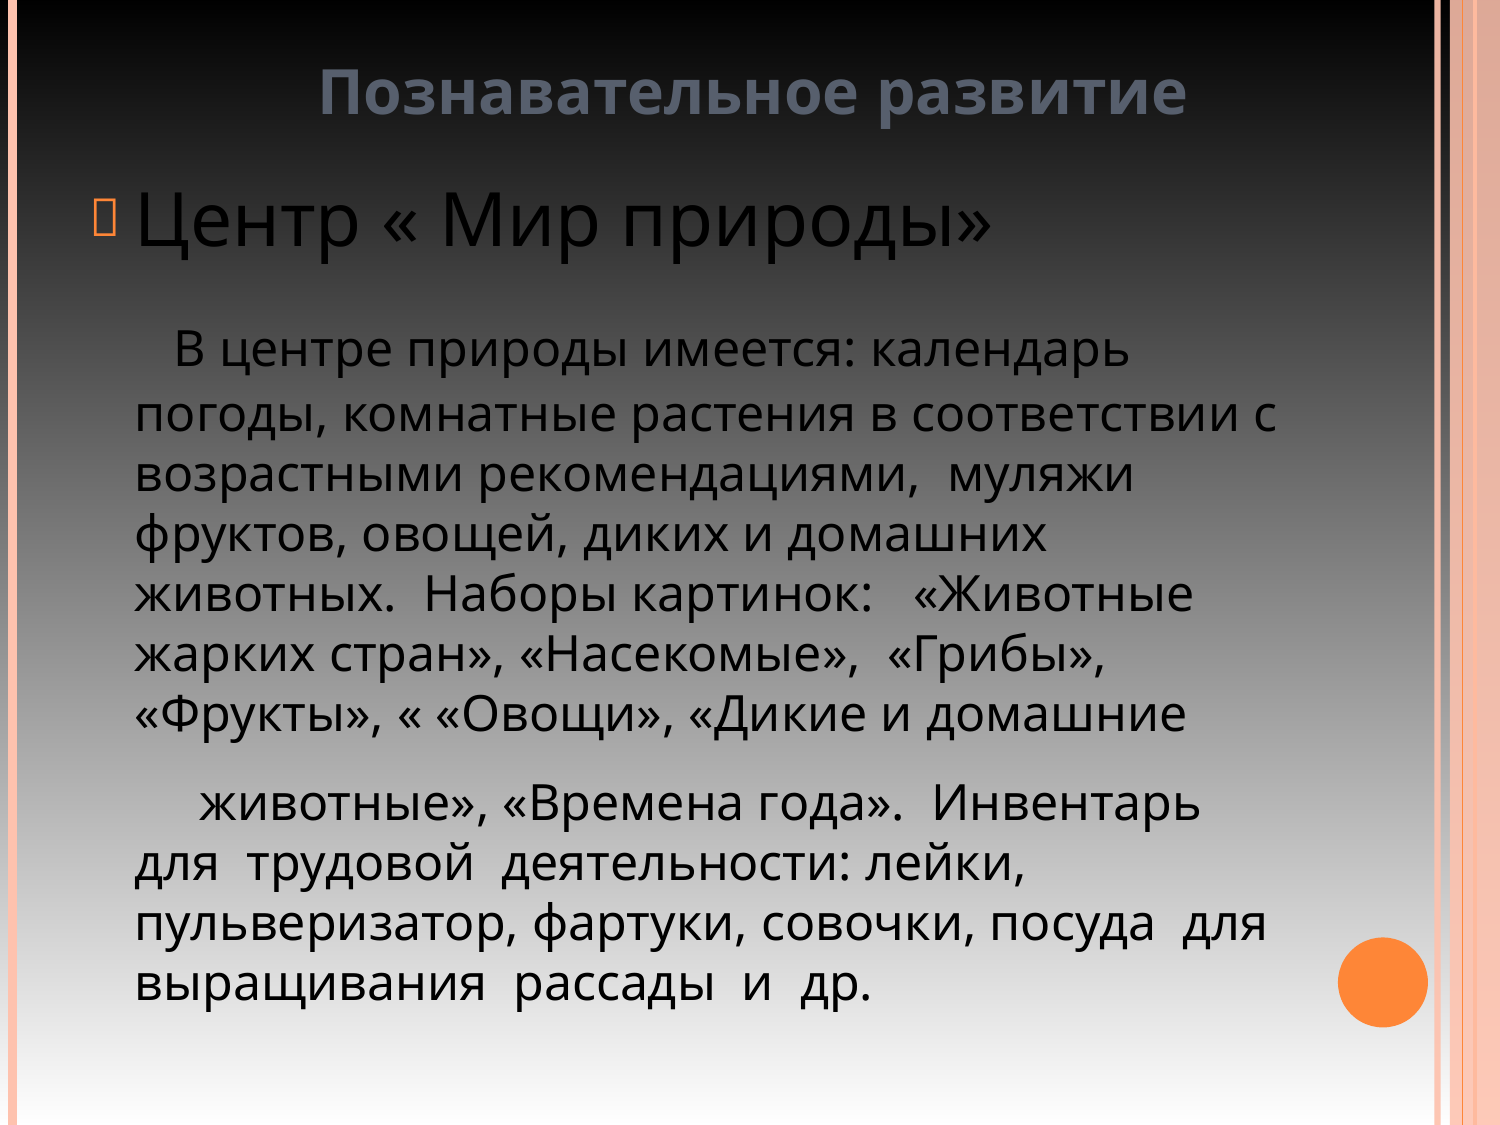

# Познавательное развитие
Центр « Мир природы»
 В центре природы имеется: календарь погоды, комнатные растения в соответствии с возрастными рекомендациями, муляжи фруктов, овощей, диких и домашних животных.  Наборы картинок: «Животные жарких стран», «Насекомые», «Грибы», «Фрукты», « «Овощи», «Дикие и домашние
 животные», «Времена года». Инвентарь для трудовой деятельности: лейки, пульверизатор, фартуки, совочки, посуда для выращивания рассады и др.